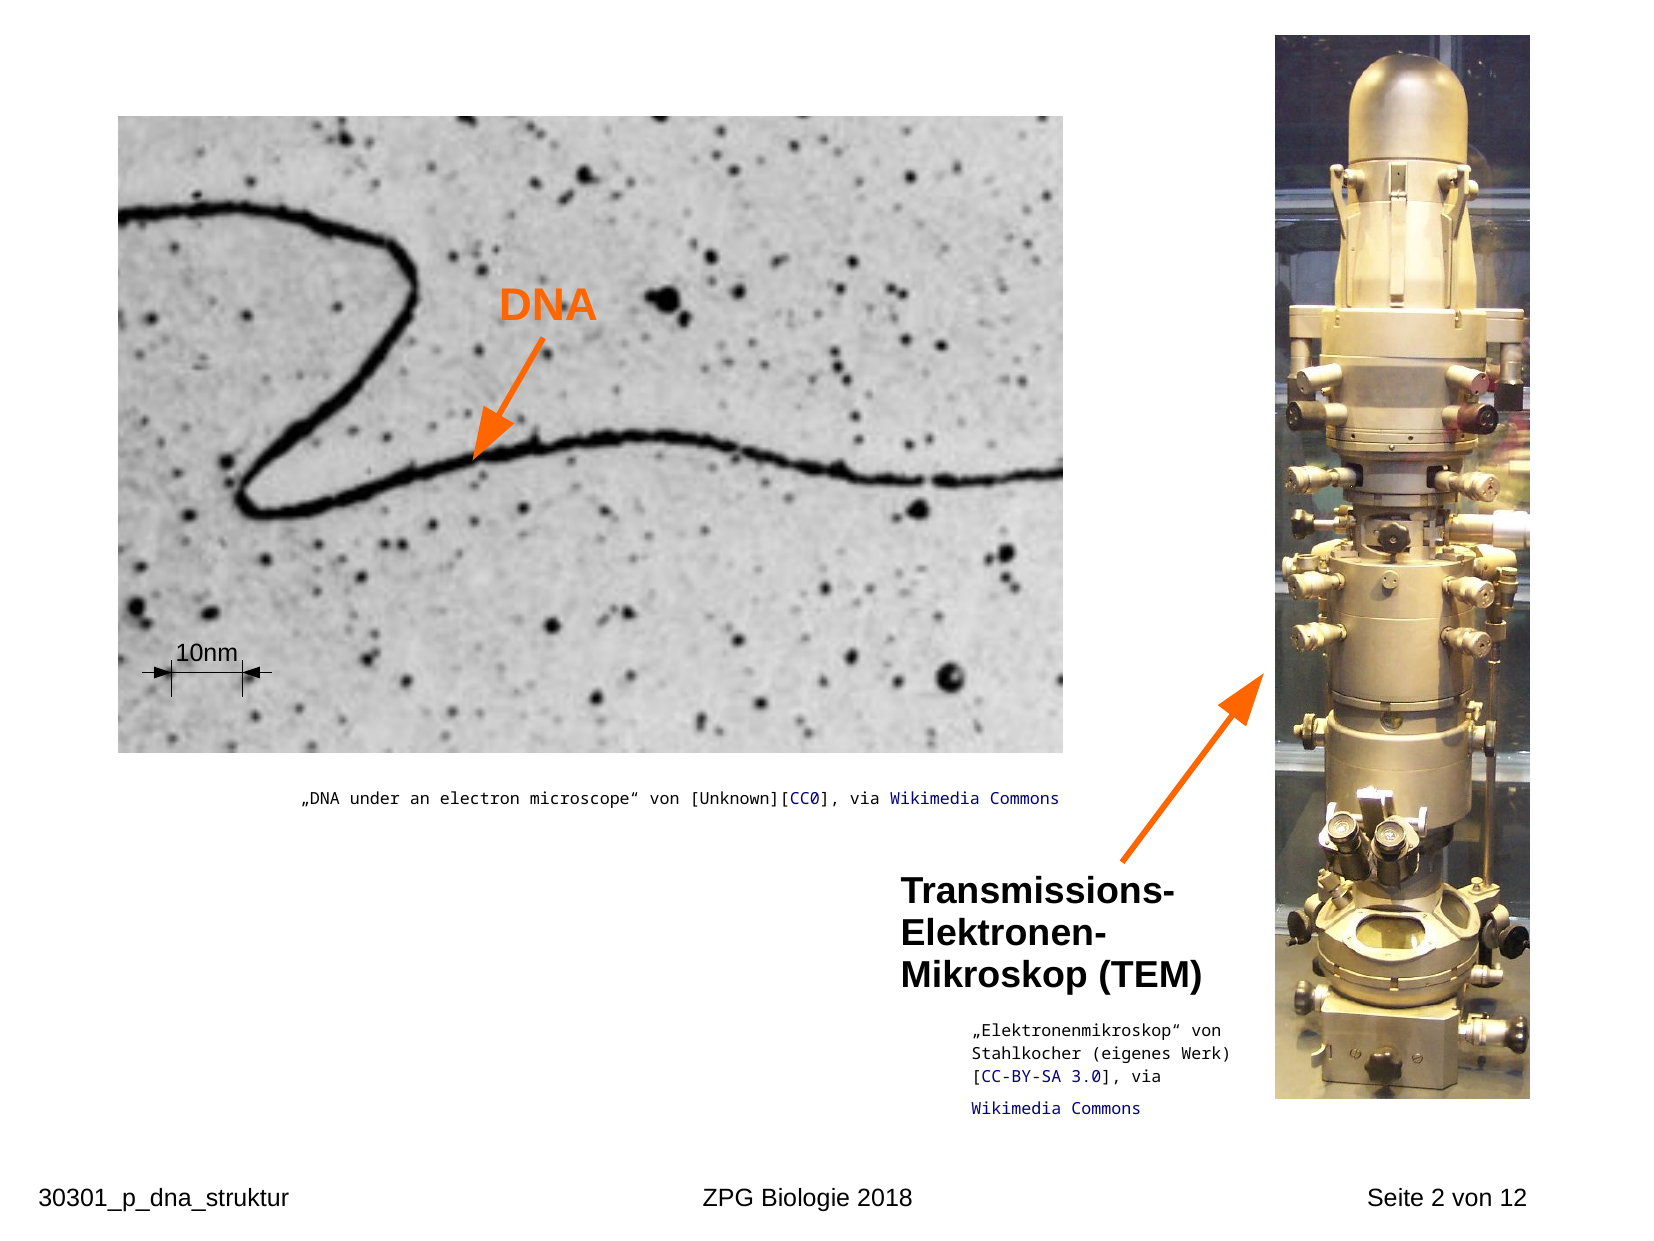

Transmissions-
Elektronen-
Mikroskop (TEM)
„Elektronenmikroskop“ von Stahlkocher (eigenes Werk) [CC-BY-SA 3.0], via Wikimedia Commons
DNA
„DNA under an electron microscope“ von [Unknown][CC0], via Wikimedia Commons
30301_p_dna_struktur						ZPG Biologie 2018							Seite 2 von 12